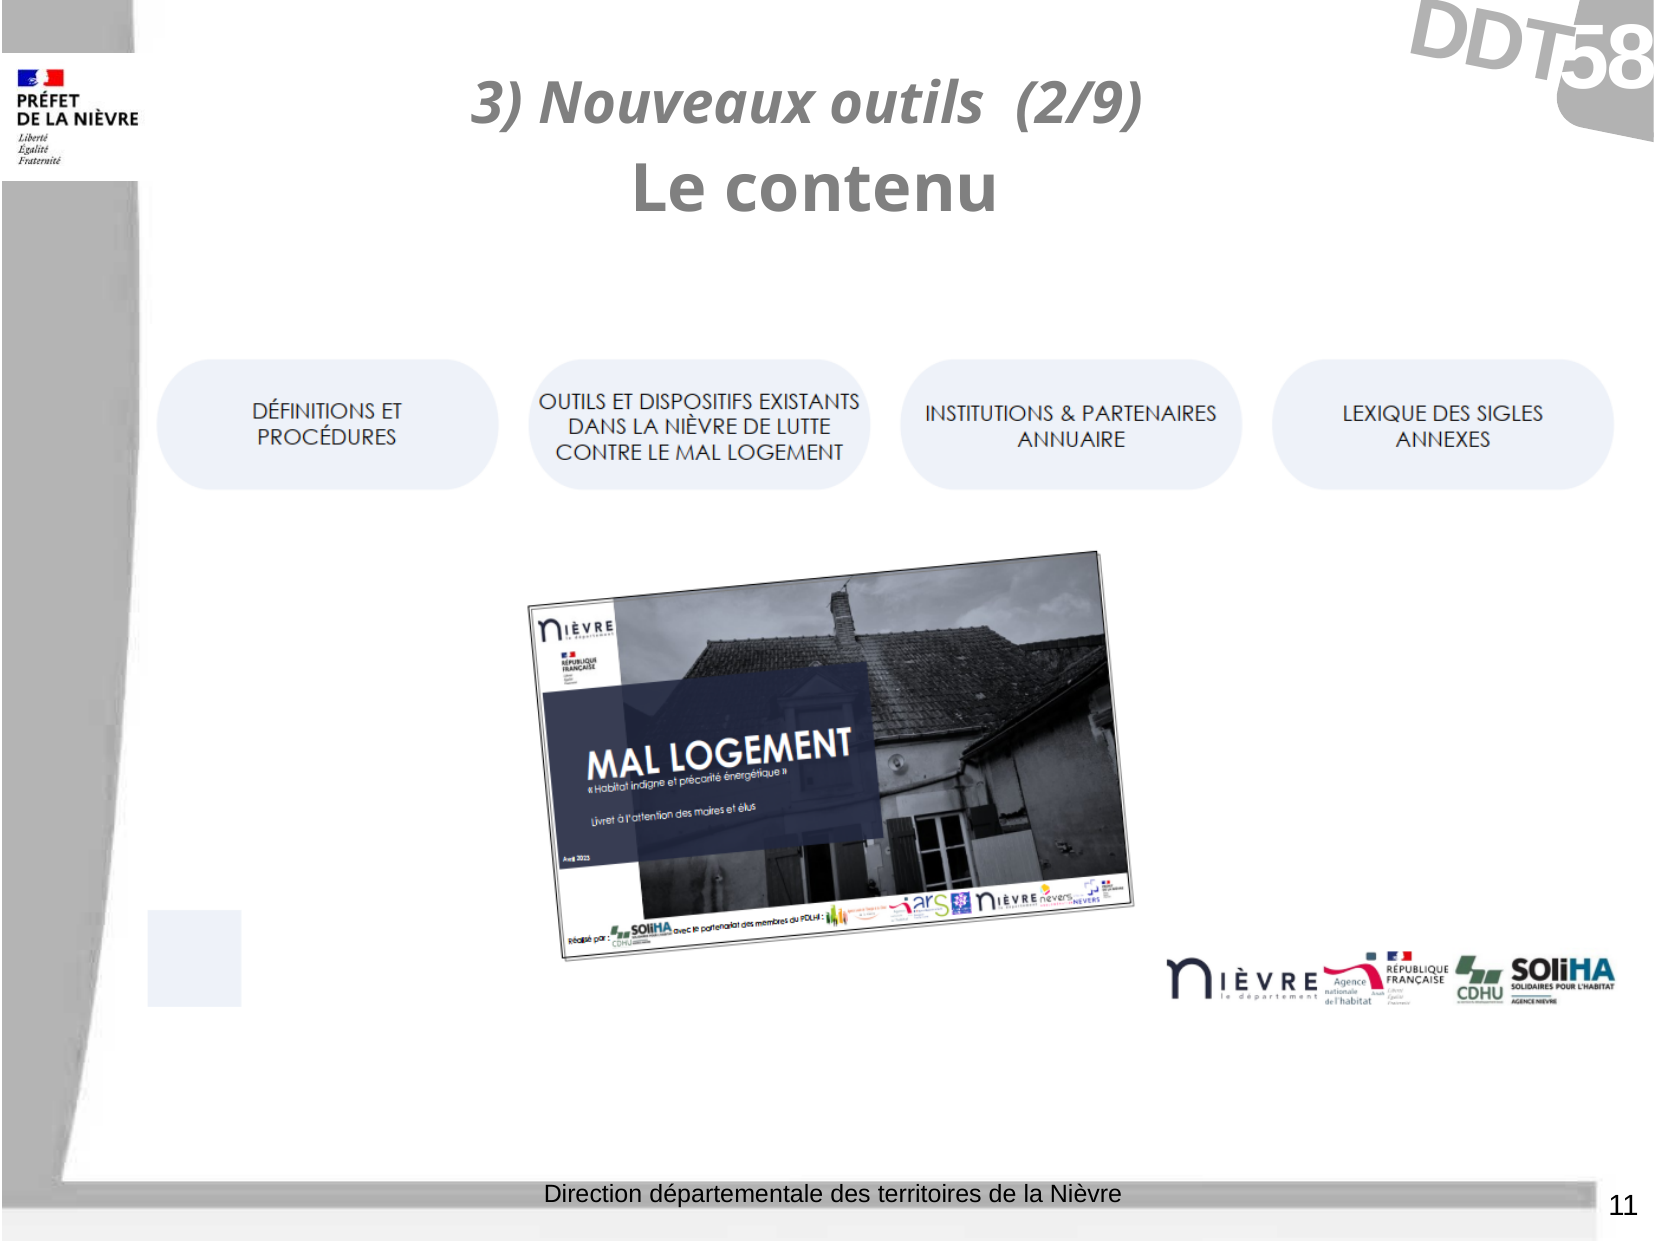

# 3) Nouveaux outils (2/9) Le contenu